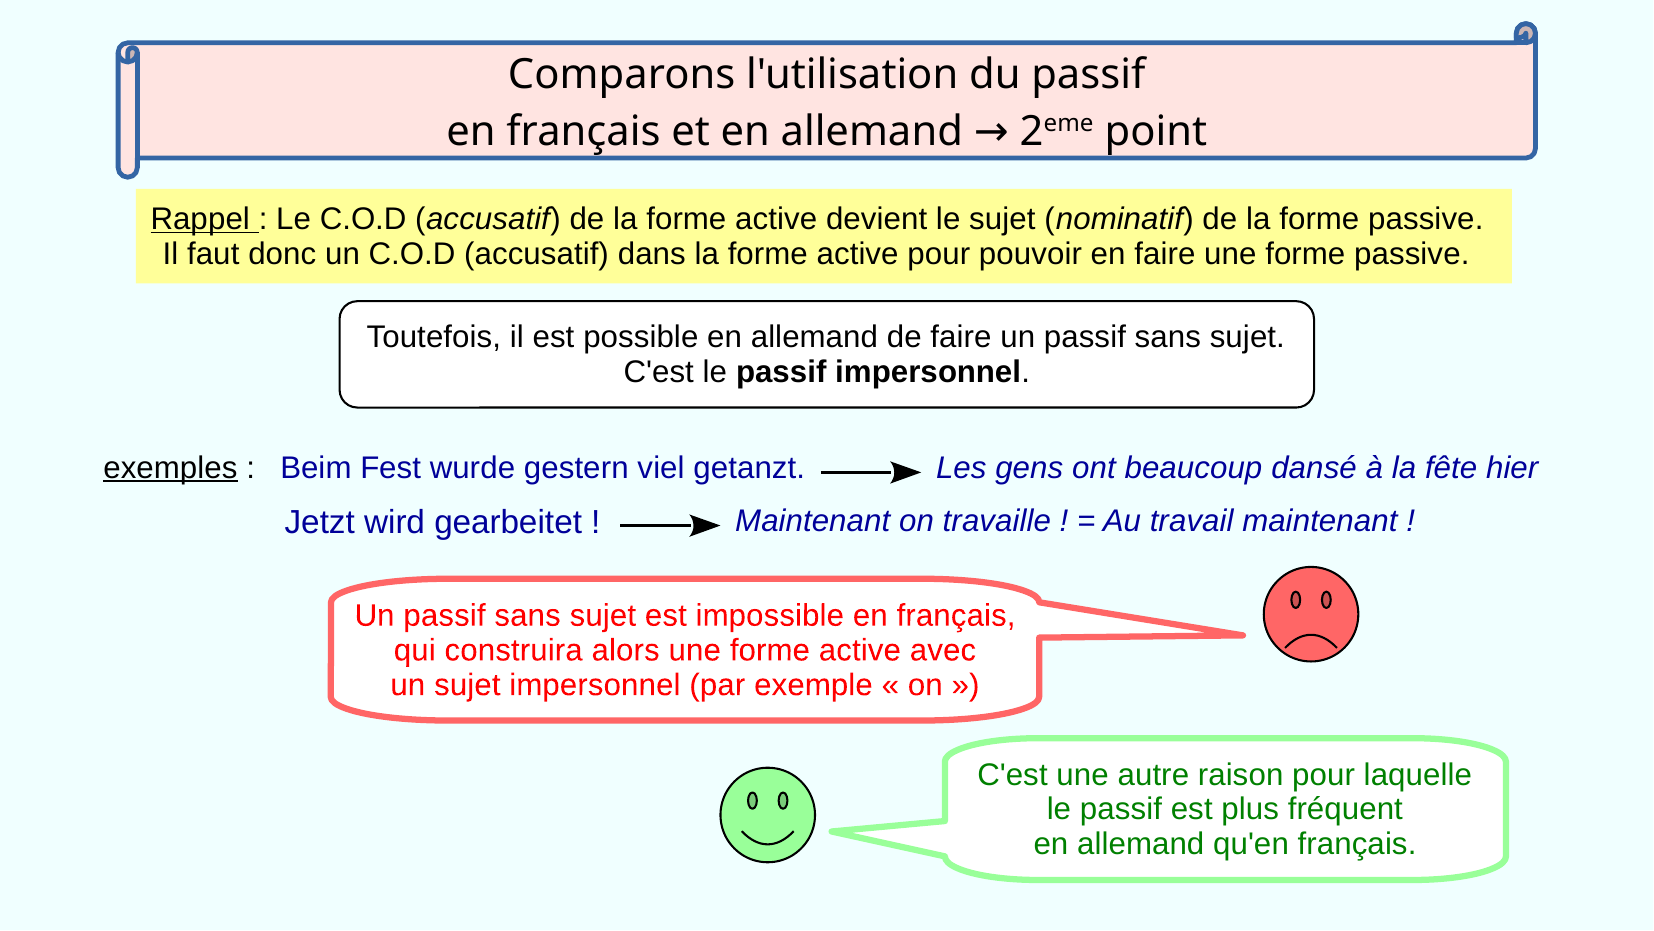

Comparons l'utilisation du passif
en français et en allemand → 2eme point
Rappel : Le C.O.D (accusatif) de la forme active devient le sujet (nominatif) de la forme passive.
Il faut donc un C.O.D (accusatif) dans la forme active pour pouvoir en faire une forme passive.
Toutefois, il est possible en allemand de faire un passif sans sujet. C'est le passif impersonnel.
exemples :
Beim Fest wurde gestern viel getanzt.
Les gens ont beaucoup dansé à la fête hier
Jetzt wird gearbeitet !
Maintenant on travaille ! = Au travail maintenant !
Un passif sans sujet est impossible en français,
qui construira alors une forme active avec
un sujet impersonnel (par exemple « on »)
C'est une autre raison pour laquelle
le passif est plus fréquent
en allemand qu'en français.